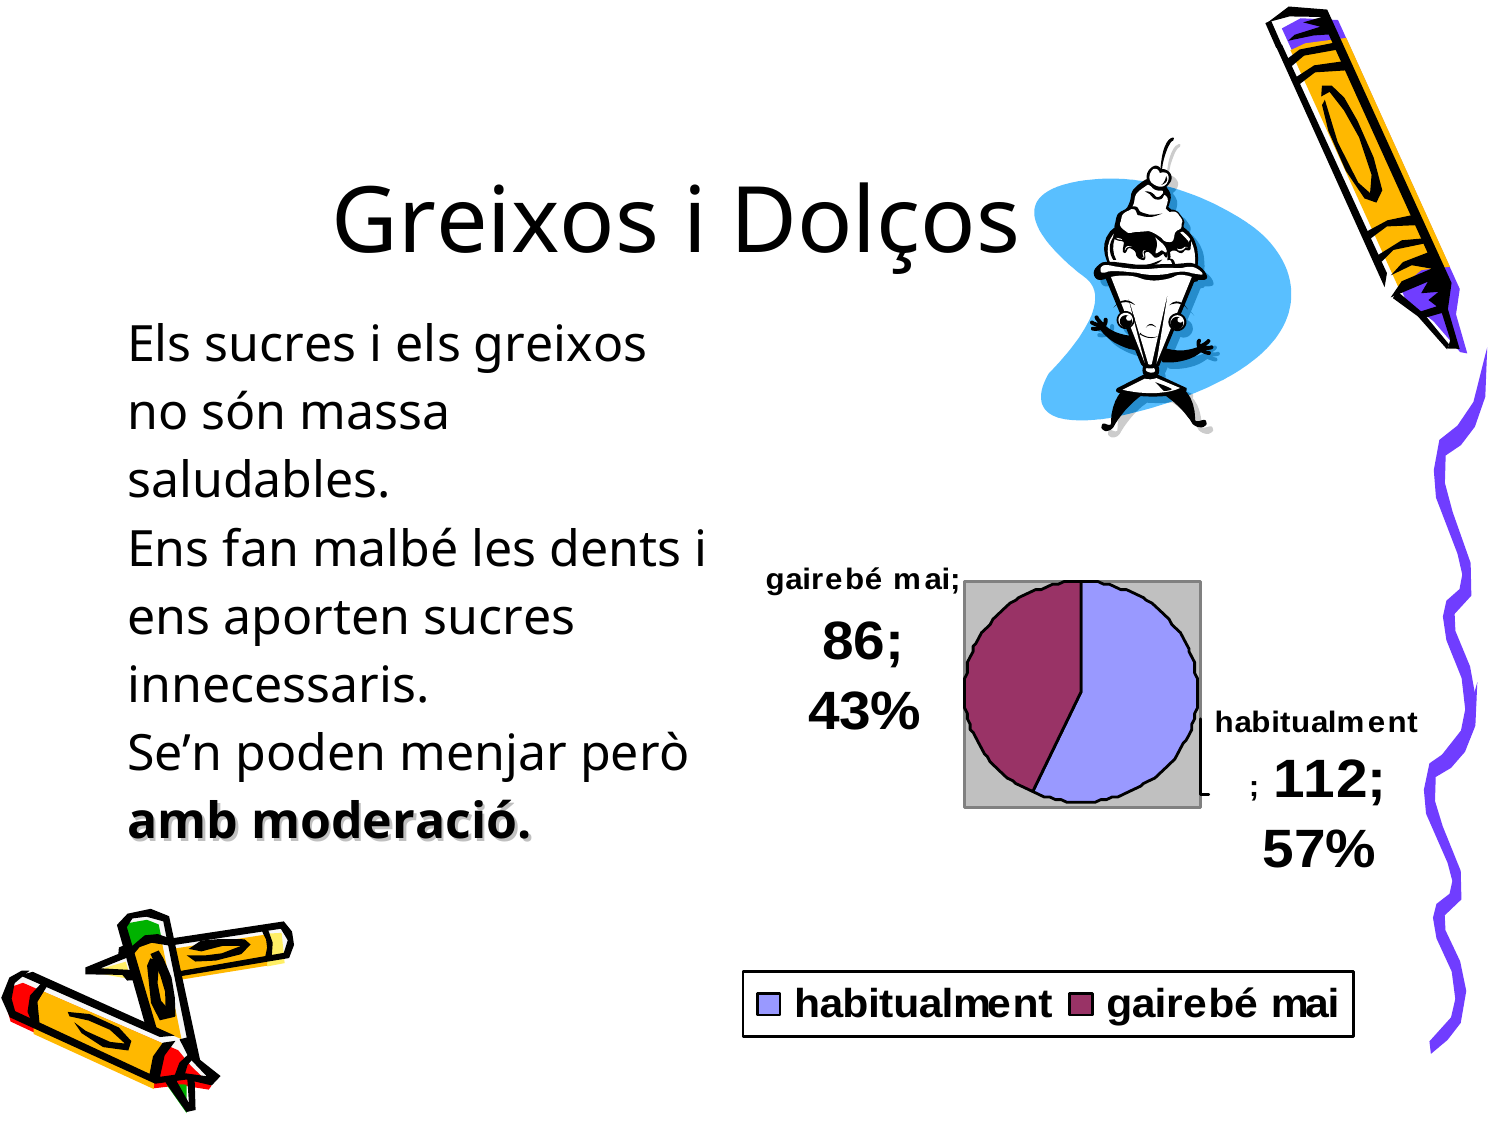

Greixos i Dolços
Els sucres i els greixos no són massa saludables.
Ens fan malbé les dents i ens aporten sucres innecessaris.
Se’n poden menjar però amb moderació.